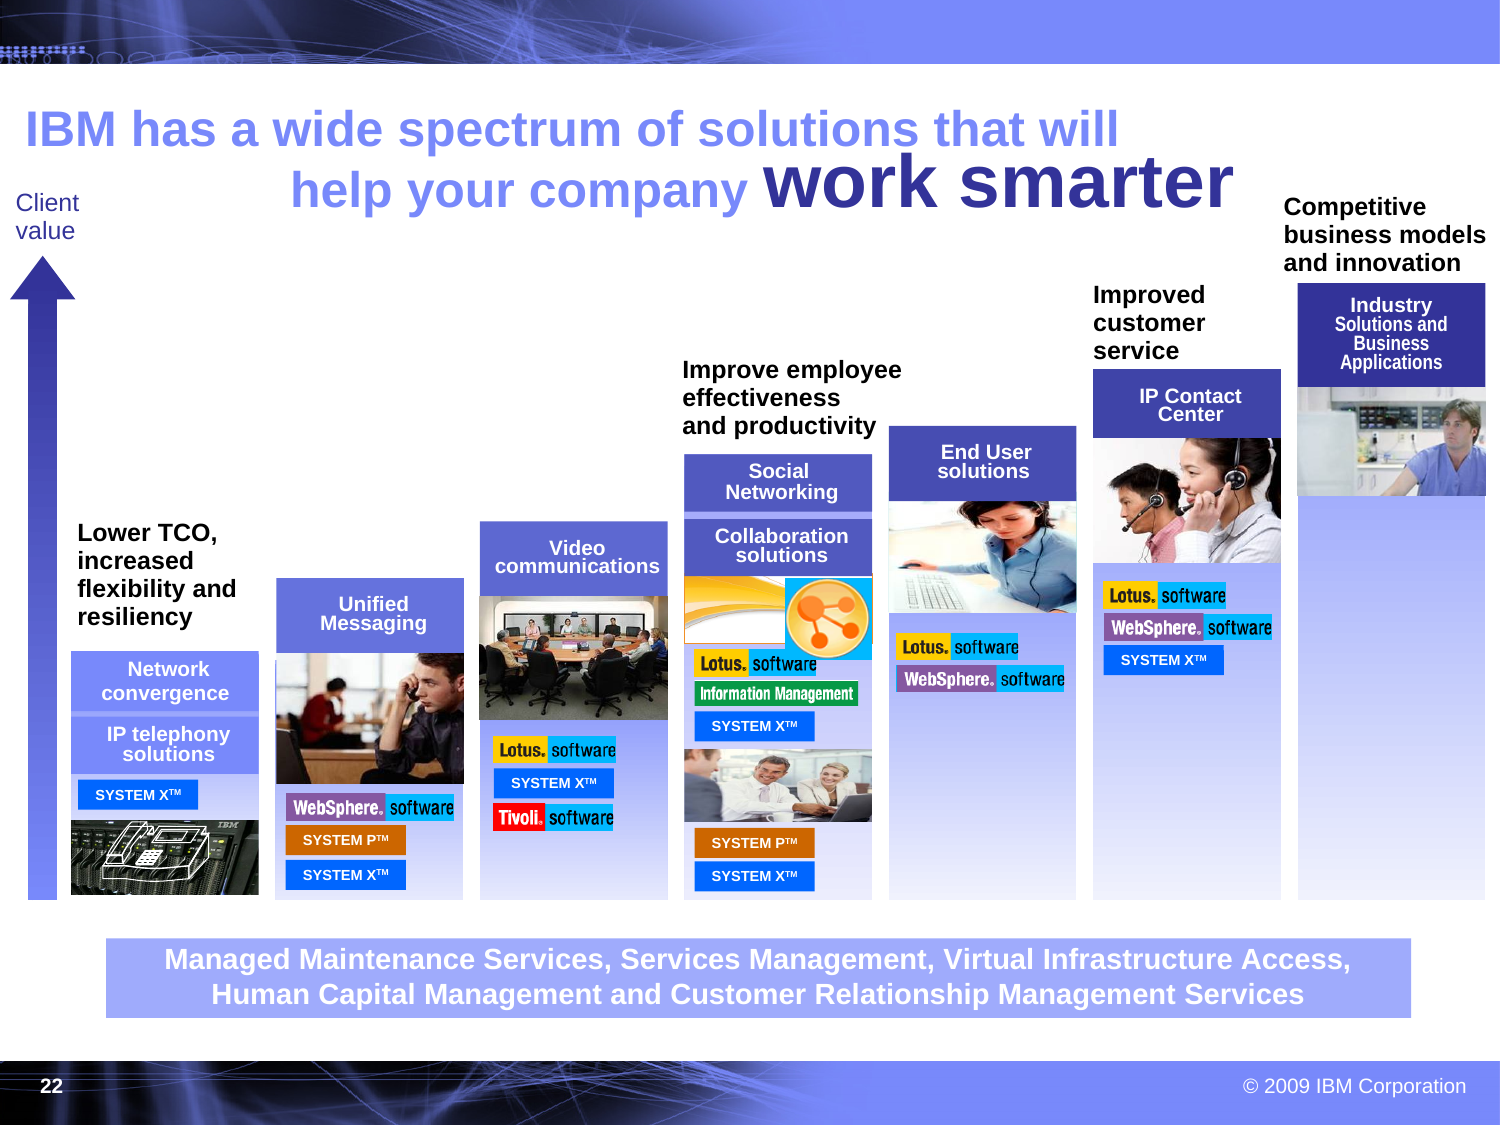

# IBM has a wide spectrum of solutions that will help your company work smarter
Competitive
business models
and innovation
Client
value
Improved
customer
service
Industry
Solutions and Business Applications
Improve employee
effectiveness
and productivity
IP Contact
Center
End User
solutions
Social
Networking
Lower TCO, increased flexibility and resiliency
Collaboration
solutions
Video
communications
Unified
Messaging
SYSTEM XTM
Network
convergence
SYSTEM XTM
IP telephony
solutions
SYSTEM XTM
SYSTEM XTM
SYSTEM PTM
SYSTEM PTM
SYSTEM XTM
SYSTEM XTM
Managed Maintenance Services, Services Management, Virtual Infrastructure Access,
Human Capital Management and Customer Relationship Management Services
22